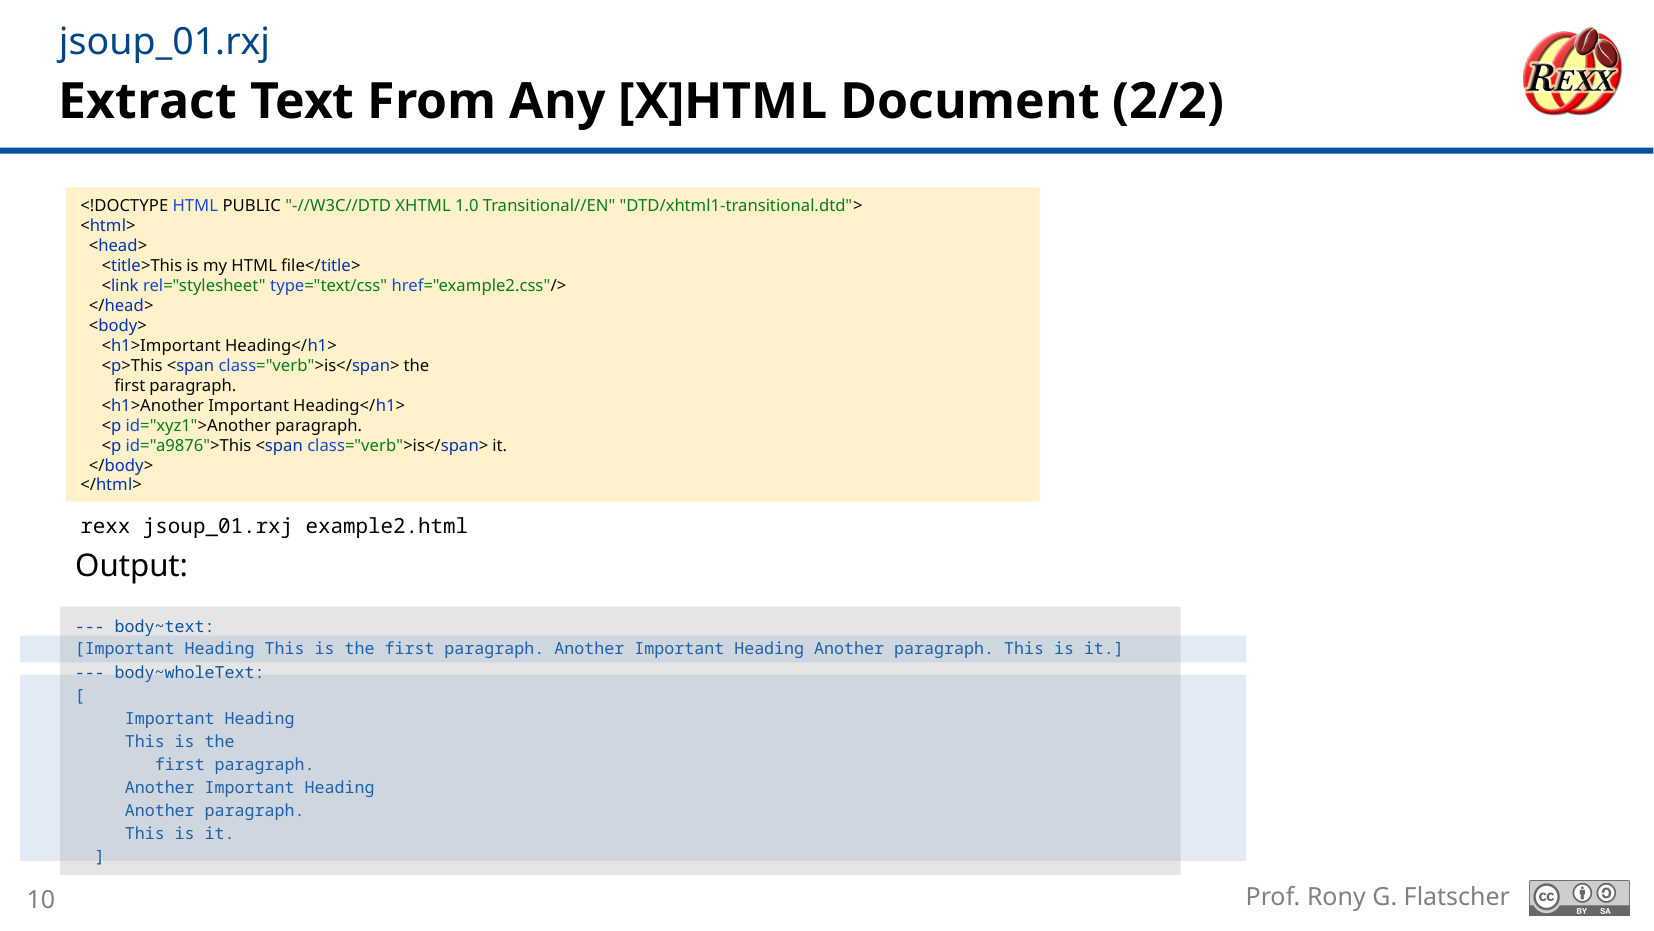

# jsoup_01.rxj Extract Text From Any [X]HTML Document (2/2)
<!DOCTYPE HTML PUBLIC "-//W3C//DTD XHTML 1.0 Transitional//EN" "DTD/xhtml1-transitional.dtd">
<html>
 <head>
 <title>This is my HTML file</title>
 <link rel="stylesheet" type="text/css" href="example2.css"/>
 </head>
 <body>
 <h1>Important Heading</h1>
 <p>This <span class="verb">is</span> the
 first paragraph.
 <h1>Another Important Heading</h1>
 <p id="xyz1">Another paragraph.
 <p id="a9876">This <span class="verb">is</span> it.
 </body>
</html>
rexx jsoup_01.rxj example2.html
Output:
--- body~text:
[Important Heading This is the first paragraph. Another Important Heading Another paragraph. This is it.]
--- body~wholeText:
[
 Important Heading
 This is the
 first paragraph.
 Another Important Heading
 Another paragraph.
 This is it.
 ]